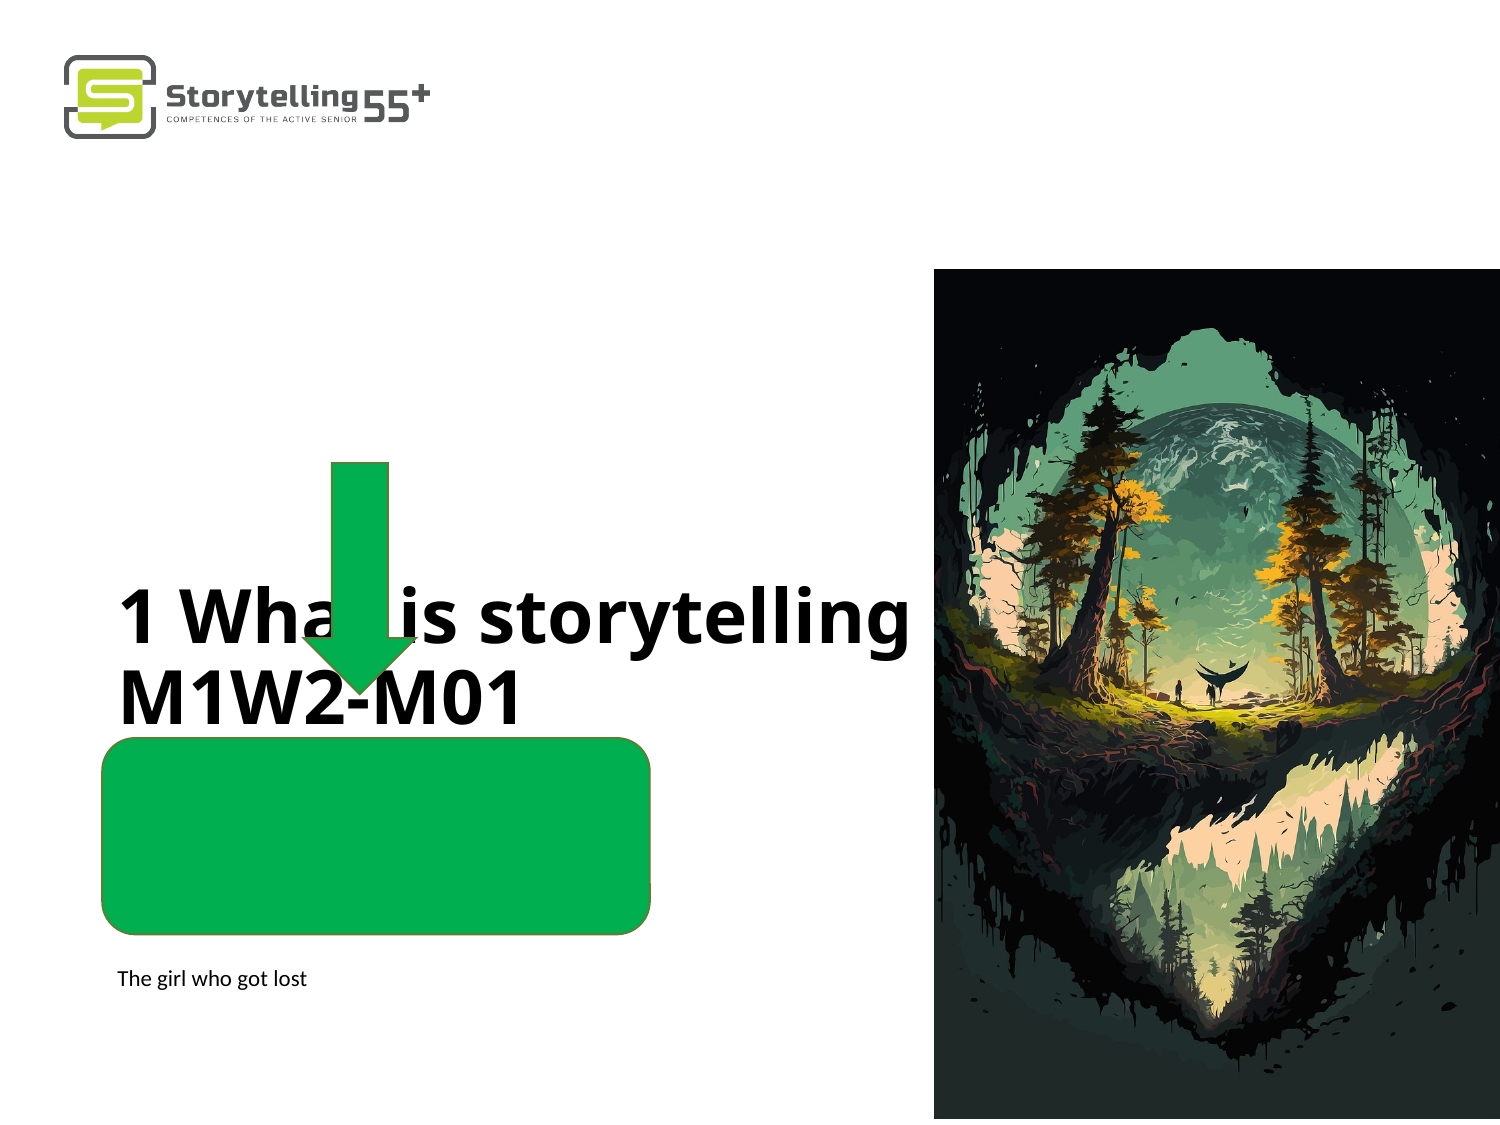

# 1 What is storytelling M1W2-M01
 An example of a personal story:
The girl who got lost